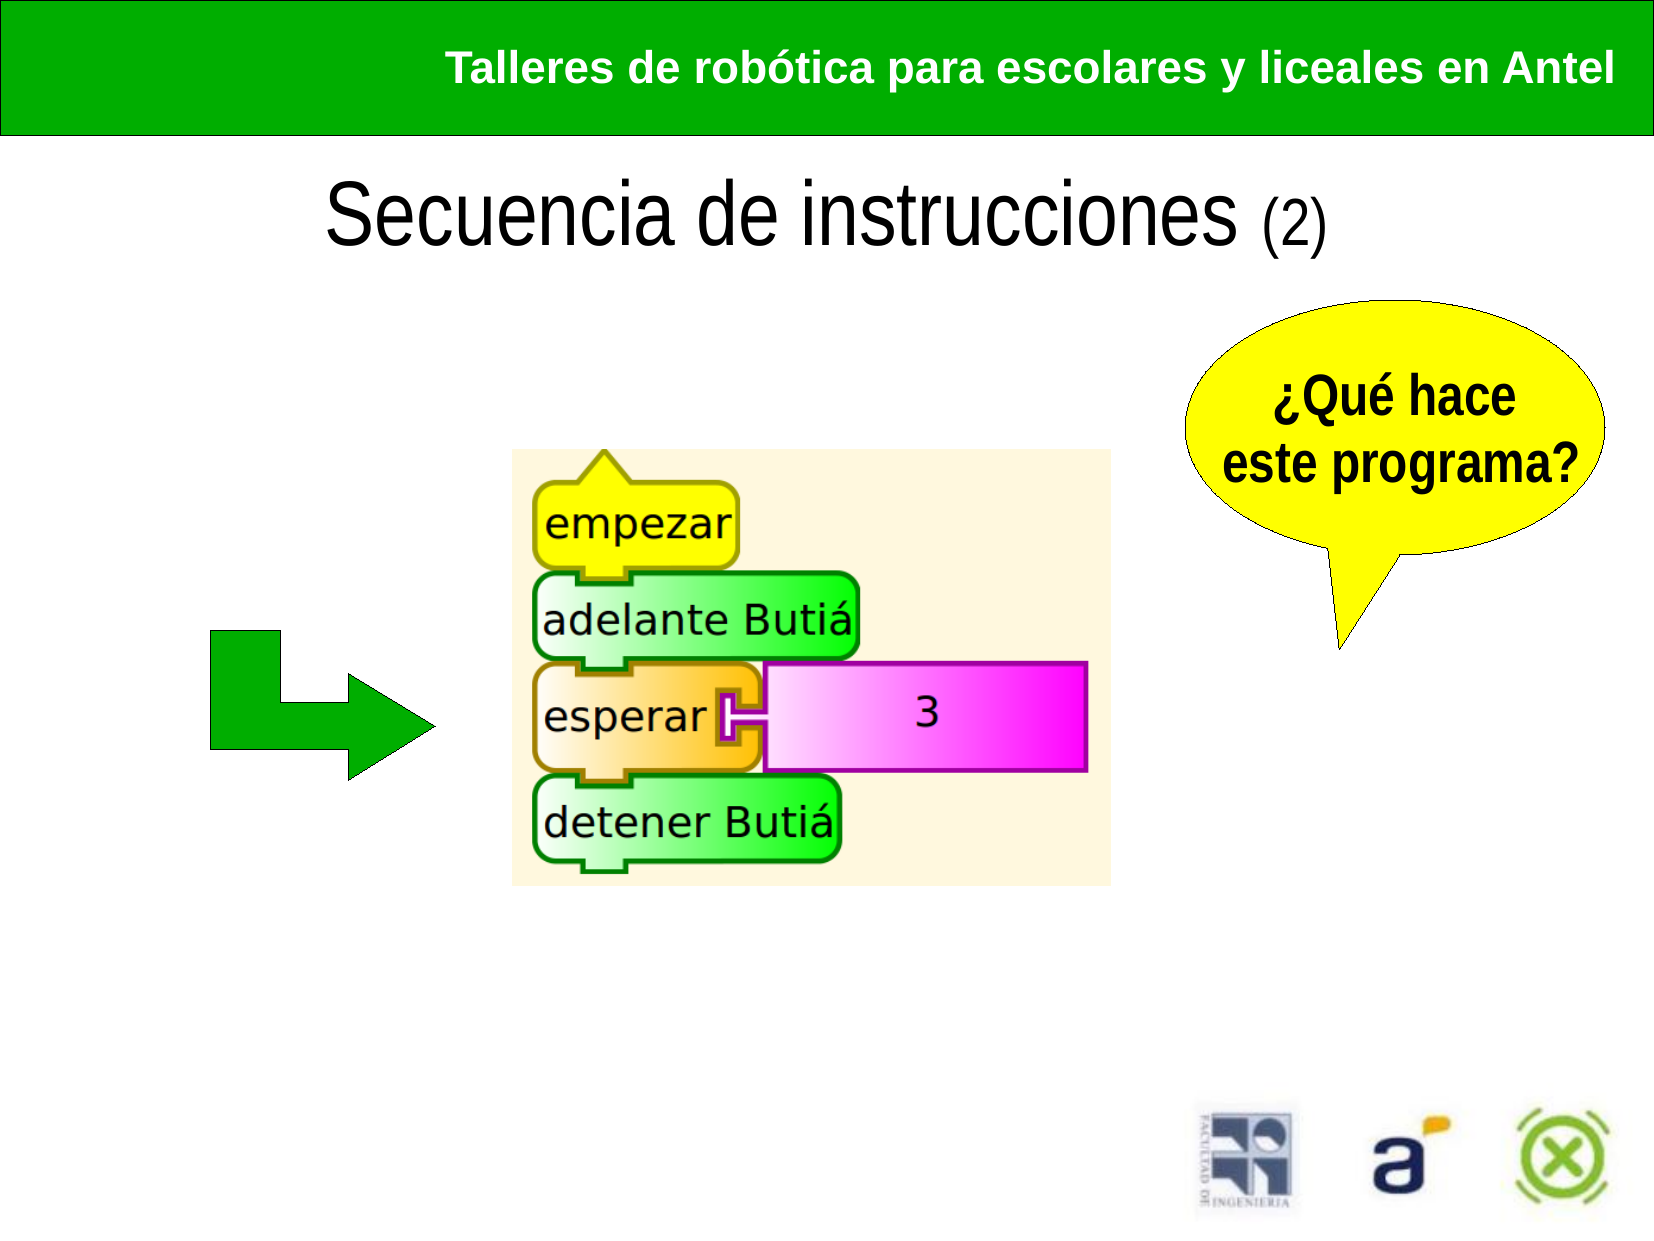

Talleres de robótica para escolares y liceales en Antel
# Secuencia de instrucciones (2)
¿Qué hace
 este programa?